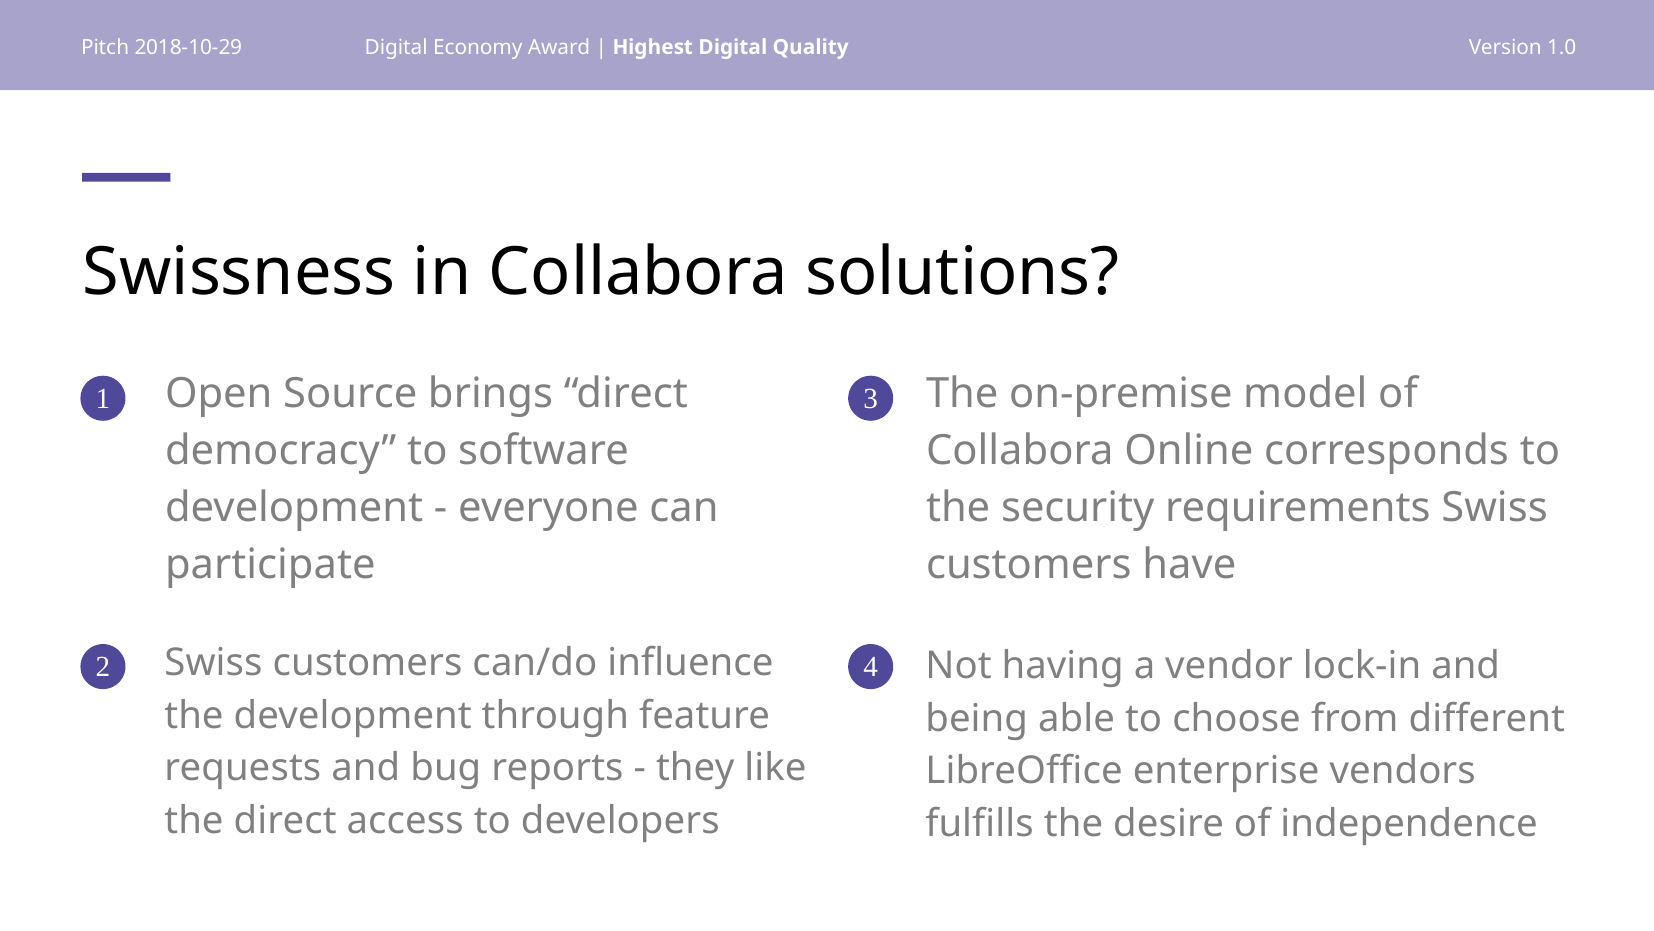

# Swissness in Collabora solutions?
Open Source brings “direct democracy” to software development - everyone can participate
The on-premise model of Collabora Online corresponds to the security requirements Swiss customers have
1
3
Swiss customers can/do influence the development through feature requests and bug reports - they like the direct access to developers
Not having a vendor lock-in and being able to choose from different LibreOffice enterprise vendors fulfills the desire of independence
2
4